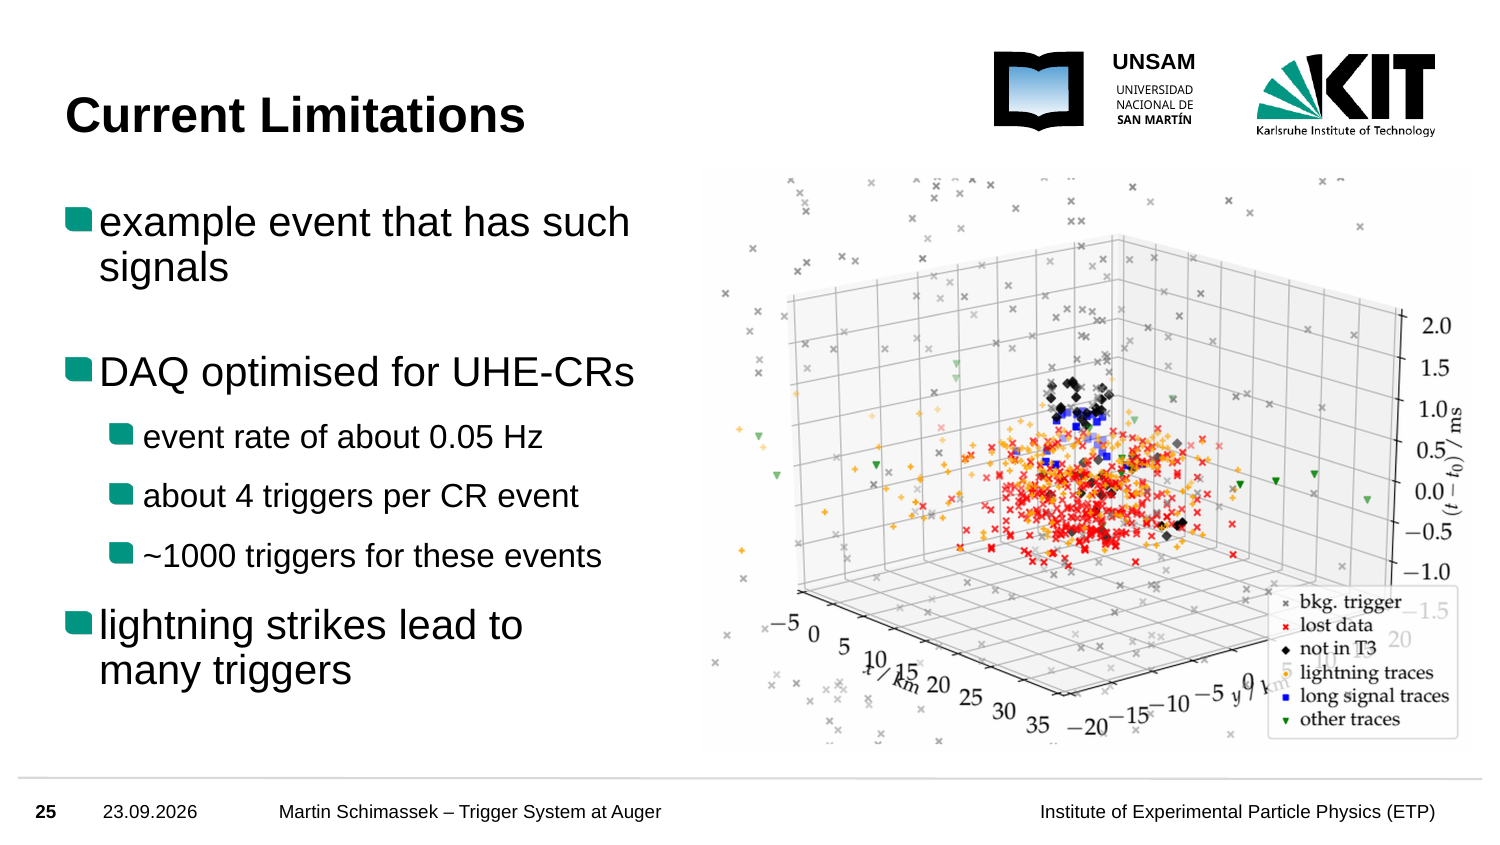

# Current Limitations
example event that has such
signals
DAQ optimised for UHE-CRs
event rate of about 0.05 Hz
about 4 triggers per CR event
~1000 triggers for these events
lightning strikes lead to
many triggers